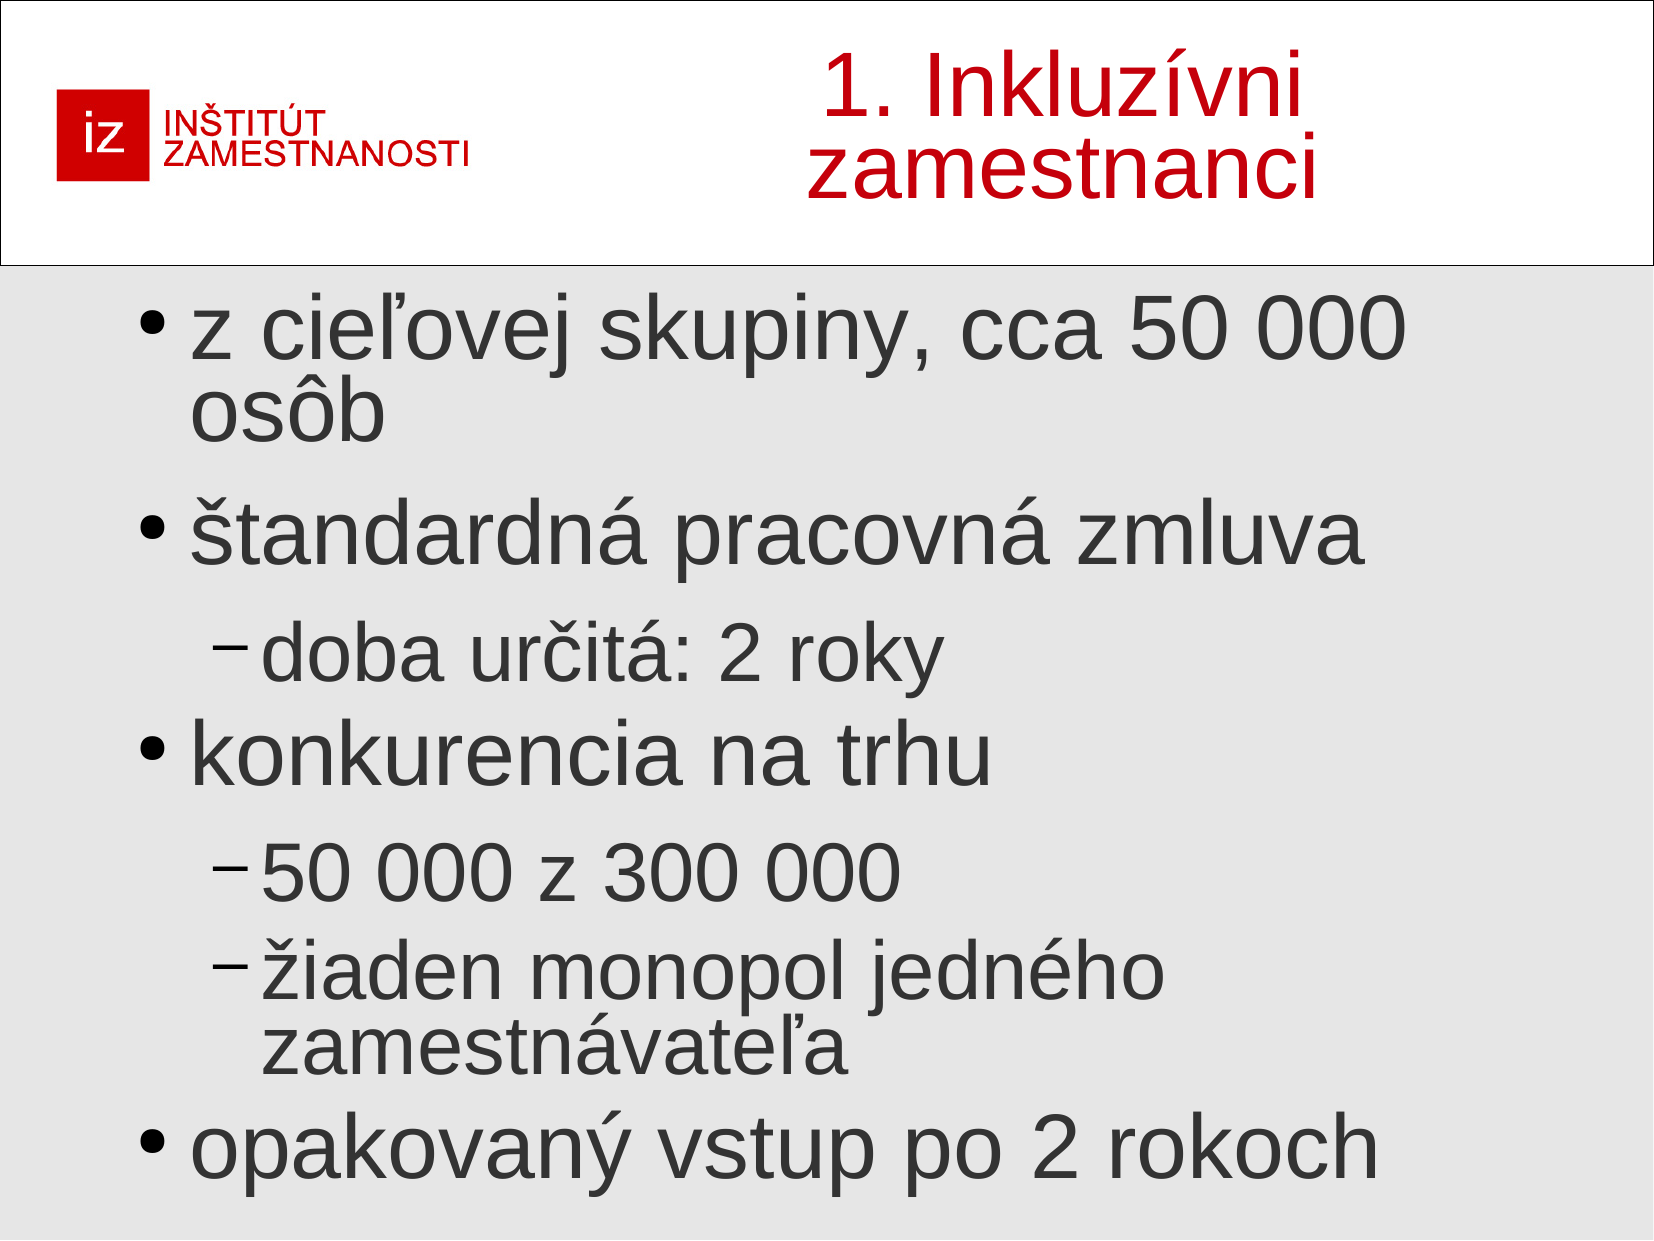

# 1. Inkluzívni zamestnanci
z cieľovej skupiny, cca 50 000 osôb
štandardná pracovná zmluva
doba určitá: 2 roky
konkurencia na trhu
50 000 z 300 000
žiaden monopol jedného zamestnávateľa
opakovaný vstup po 2 rokoch